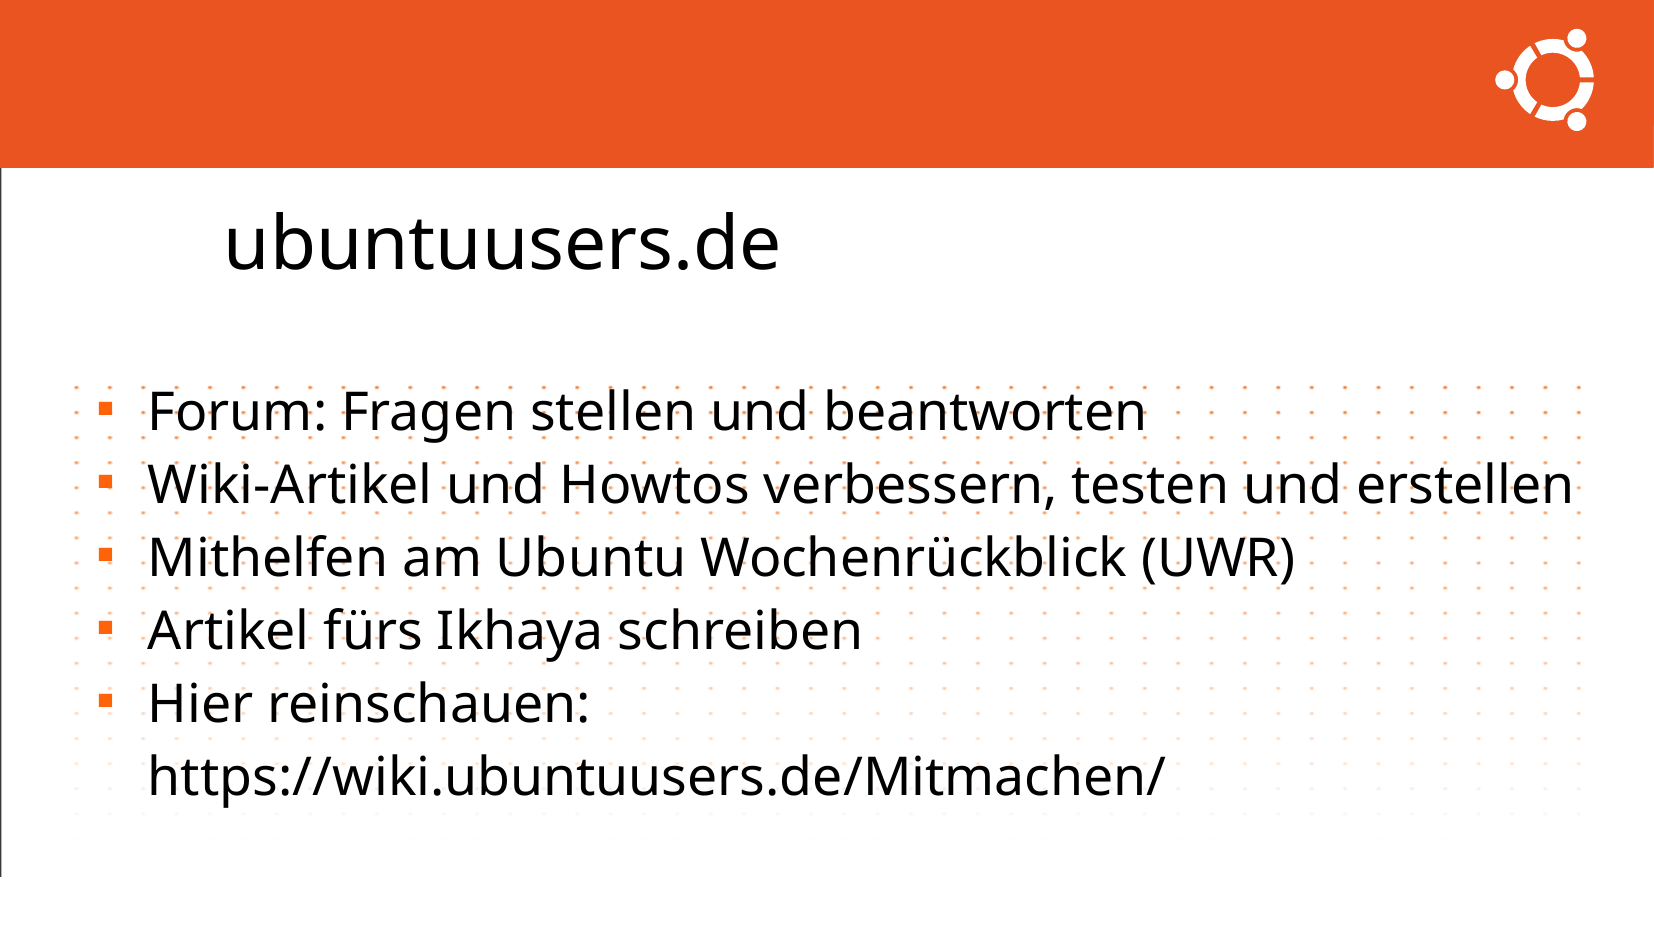

ubuntuusers.de
# Forum: Fragen stellen und beantworten
Wiki-Artikel und Howtos verbessern, testen und erstellen
Mithelfen am Ubuntu Wochenrückblick (UWR)
Artikel fürs Ikhaya schreiben
Hier reinschauen: https://wiki.ubuntuusers.de/Mitmachen/